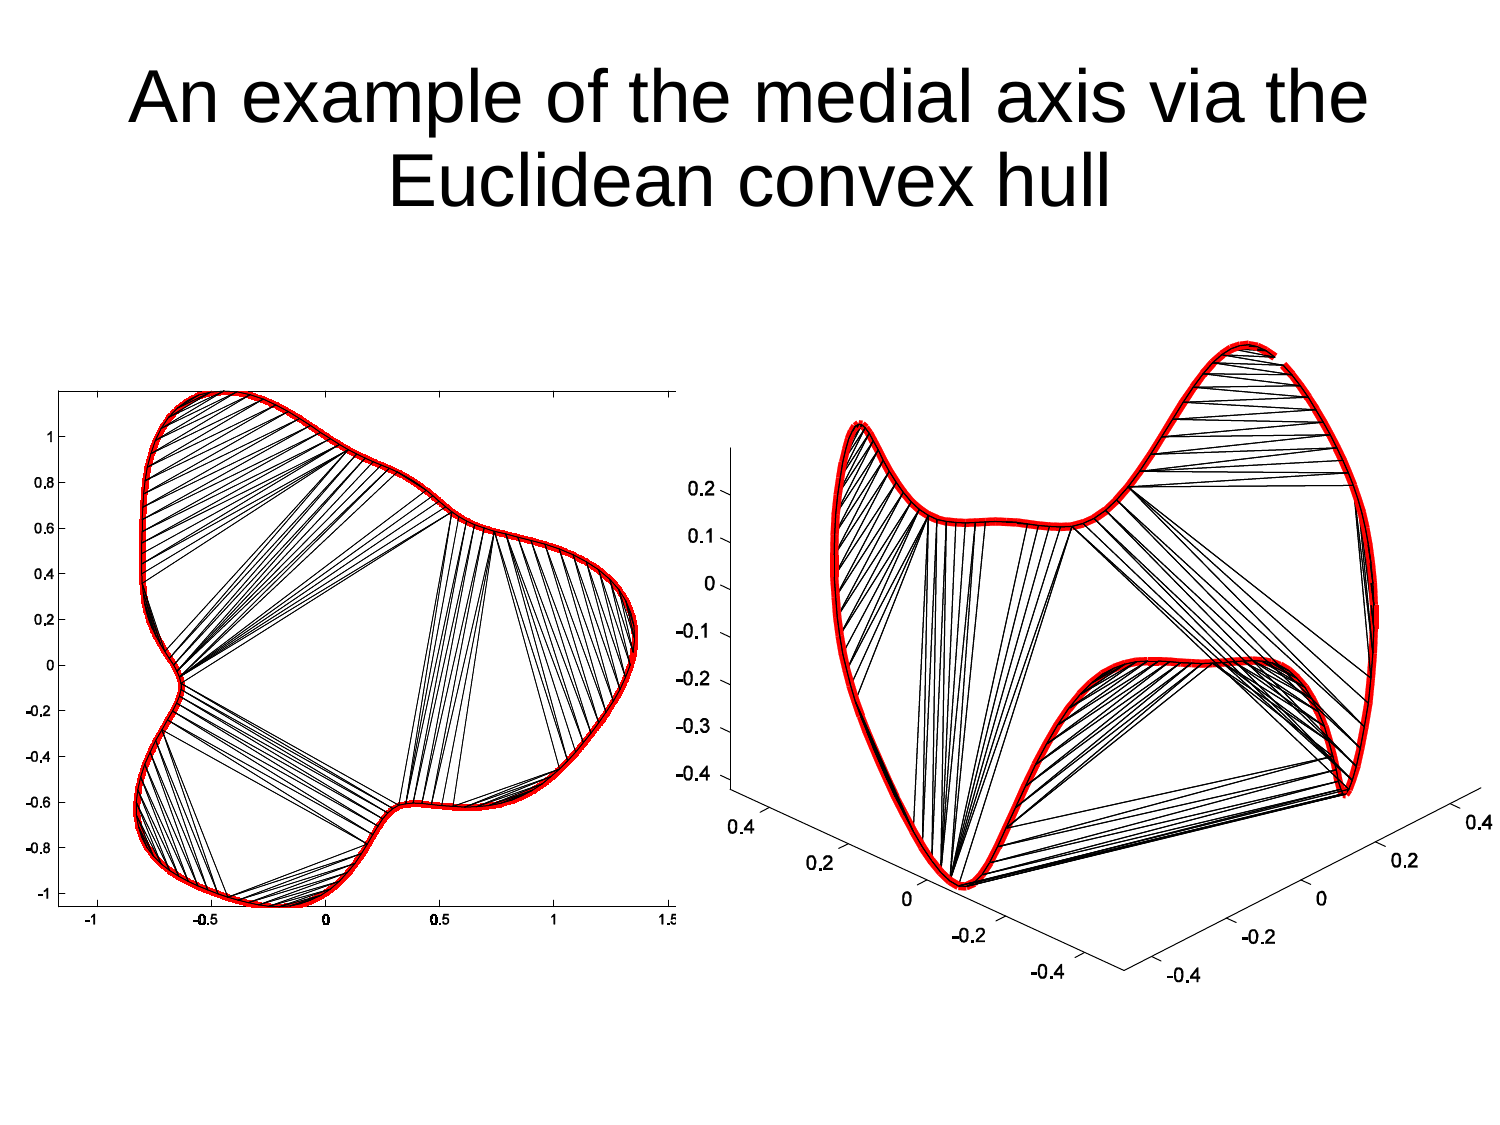

# An example of the medial axis via the Euclidean convex hull